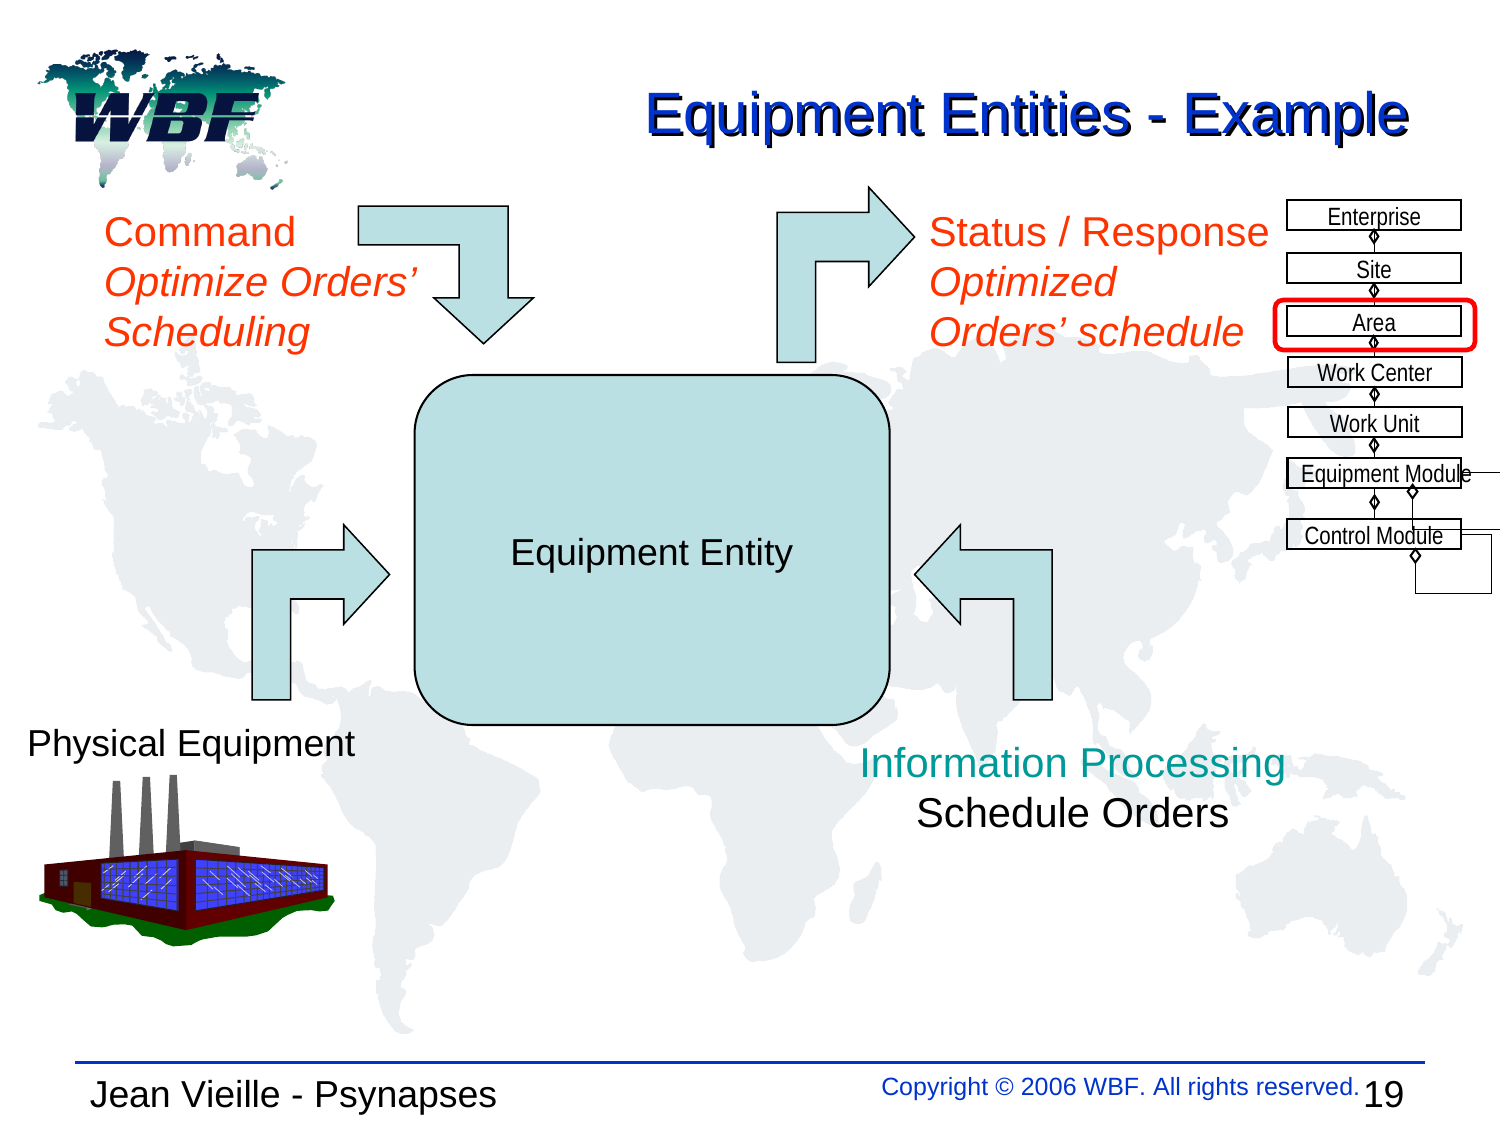

# Equipment Entities - Example
Command
Optimize Orders’
Scheduling
Status / Response
Optimized
Orders’ schedule
Enterprise
Site
Area
Work Center
Work Unit
Equipment Module
Control Module
Equipment Entity
Physical Equipment
Information Processing
Schedule Orders
Jean Vieille - Psynapses
19